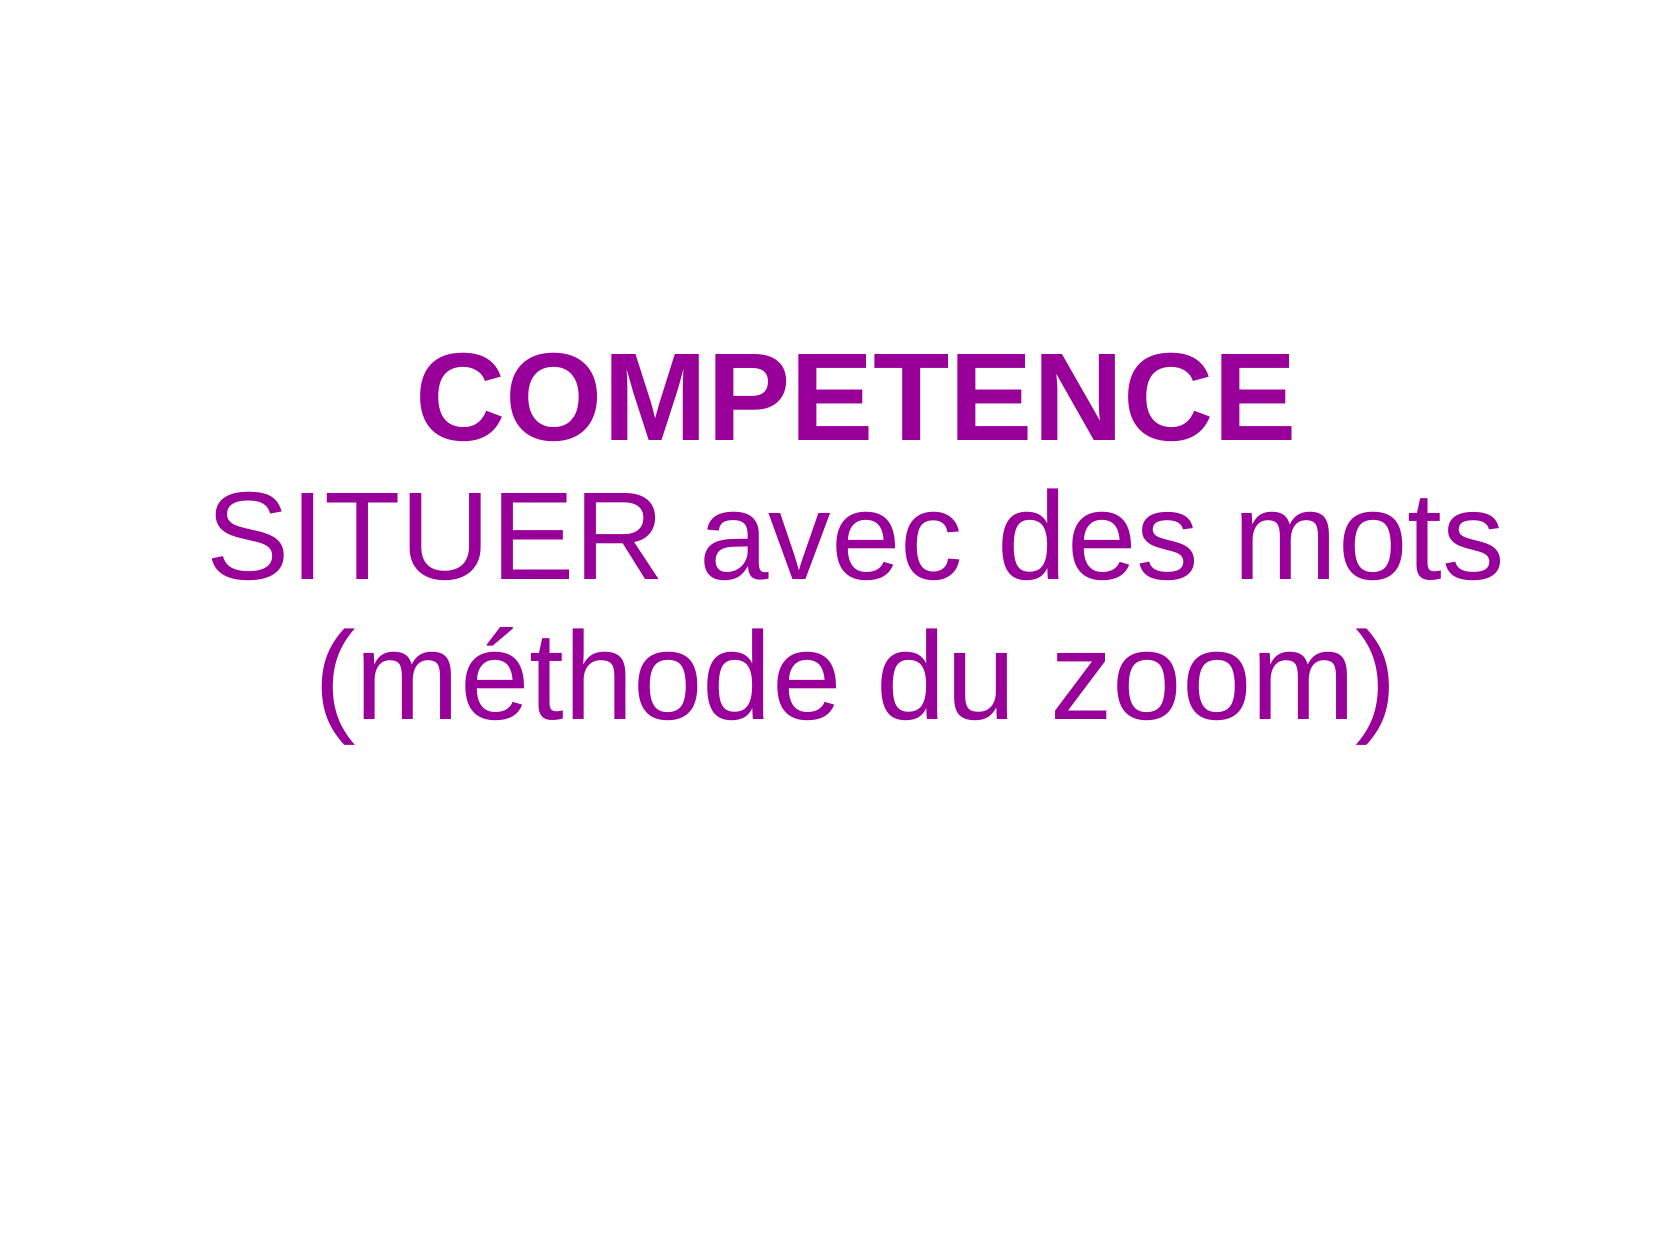

# COMPETENCE SITUER avec des mots (méthode du zoom)